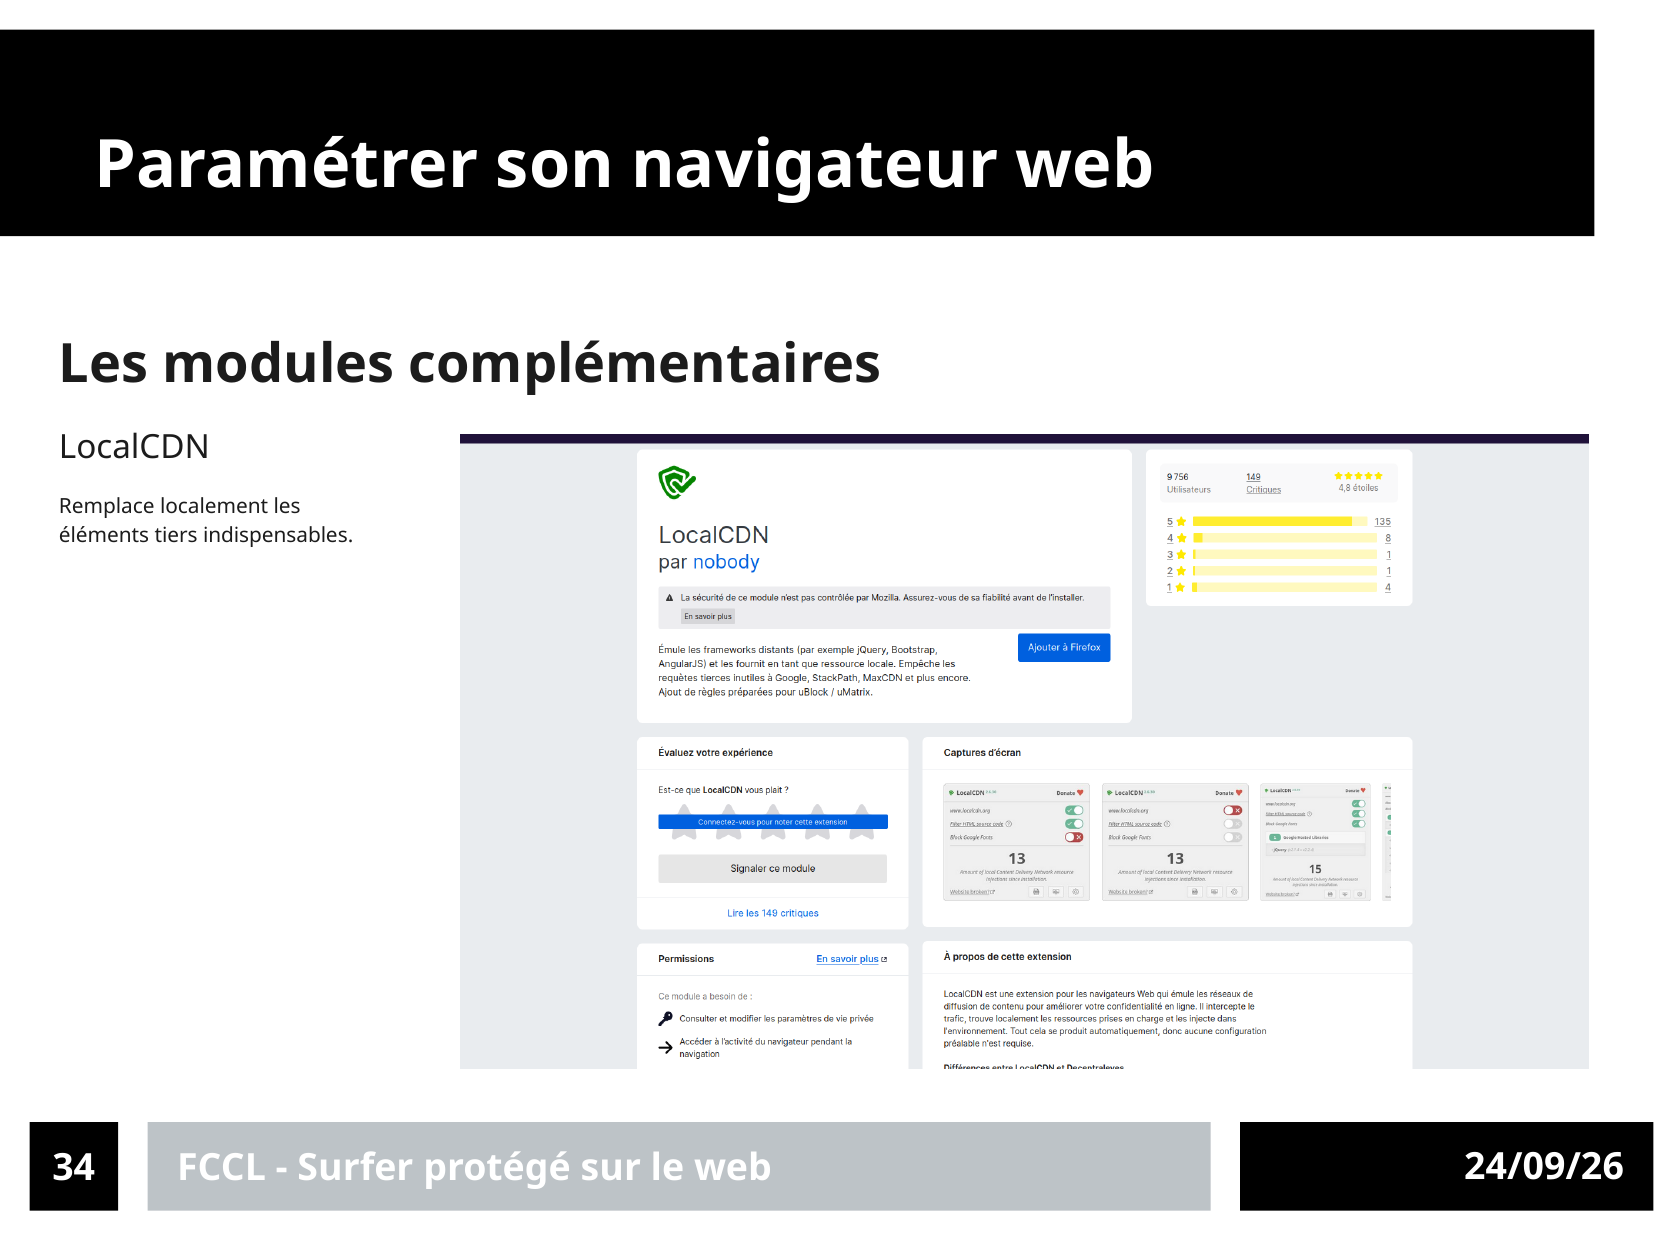

# Paramétrer son navigateur web
Les modules complémentaires
LocalCDN
Remplace localement les
éléments tiers indispensables.
34
FCCL - Surfer protégé sur le web